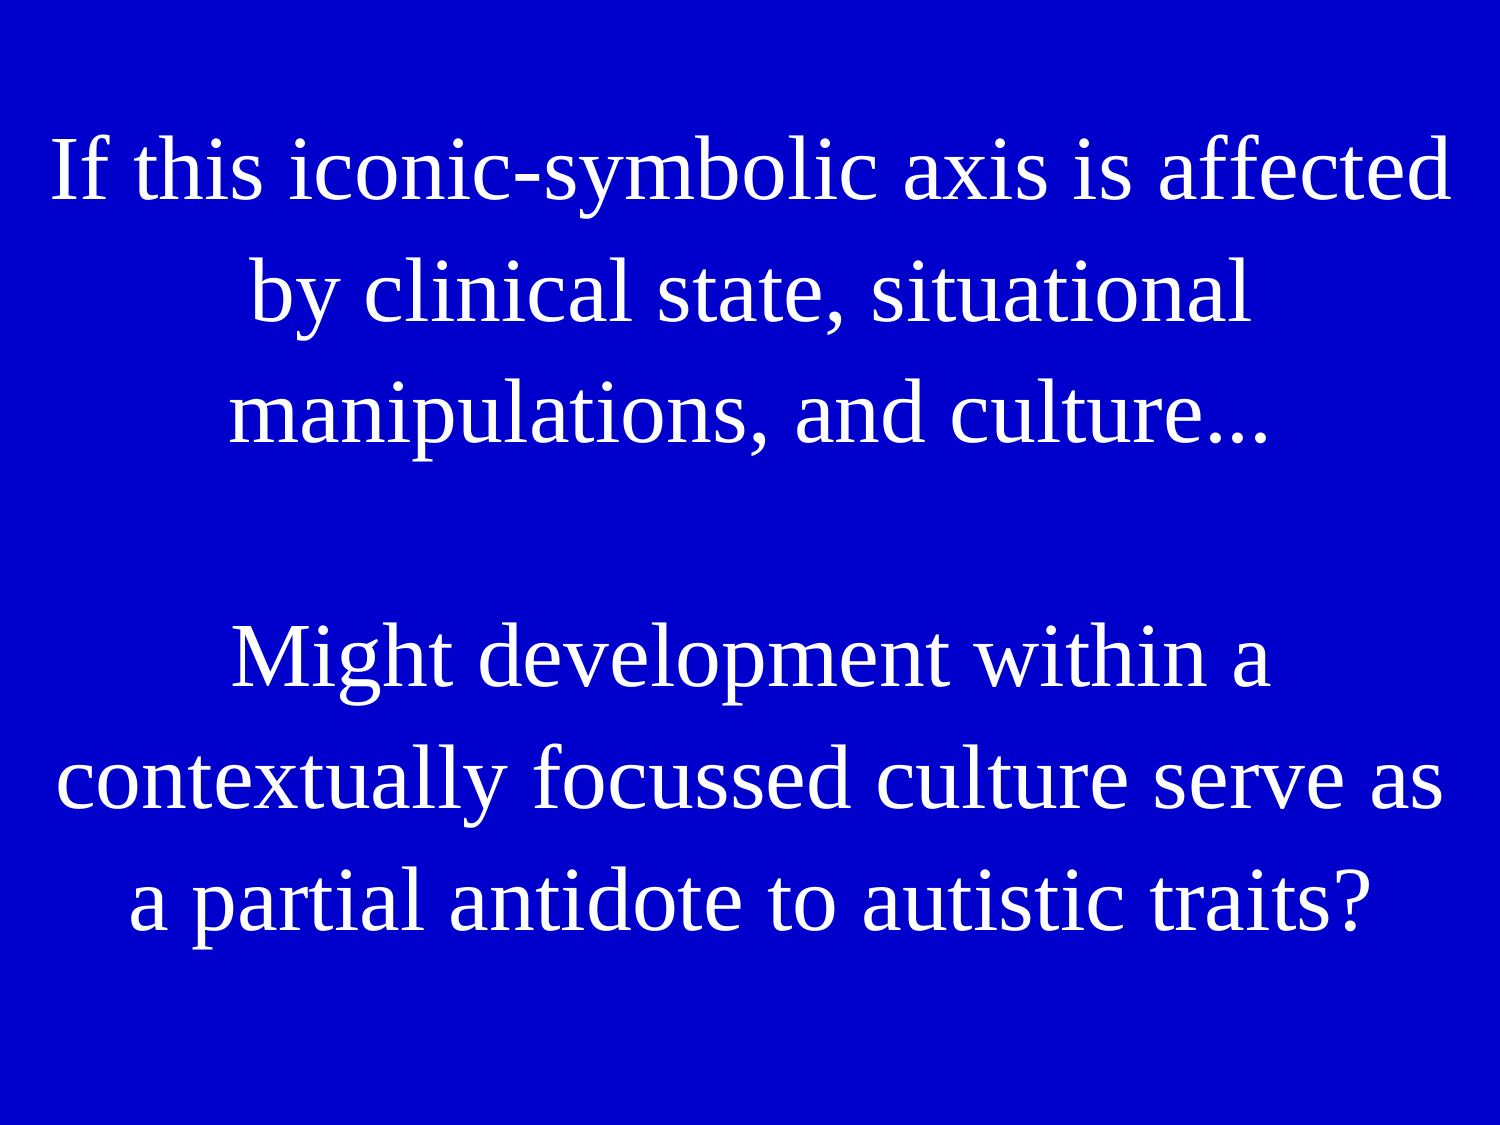

# If this iconic-symbolic axis is affected by clinical state, situational manipulations, and culture... Might development within a contextually focussed culture serve as a partial antidote to autistic traits?